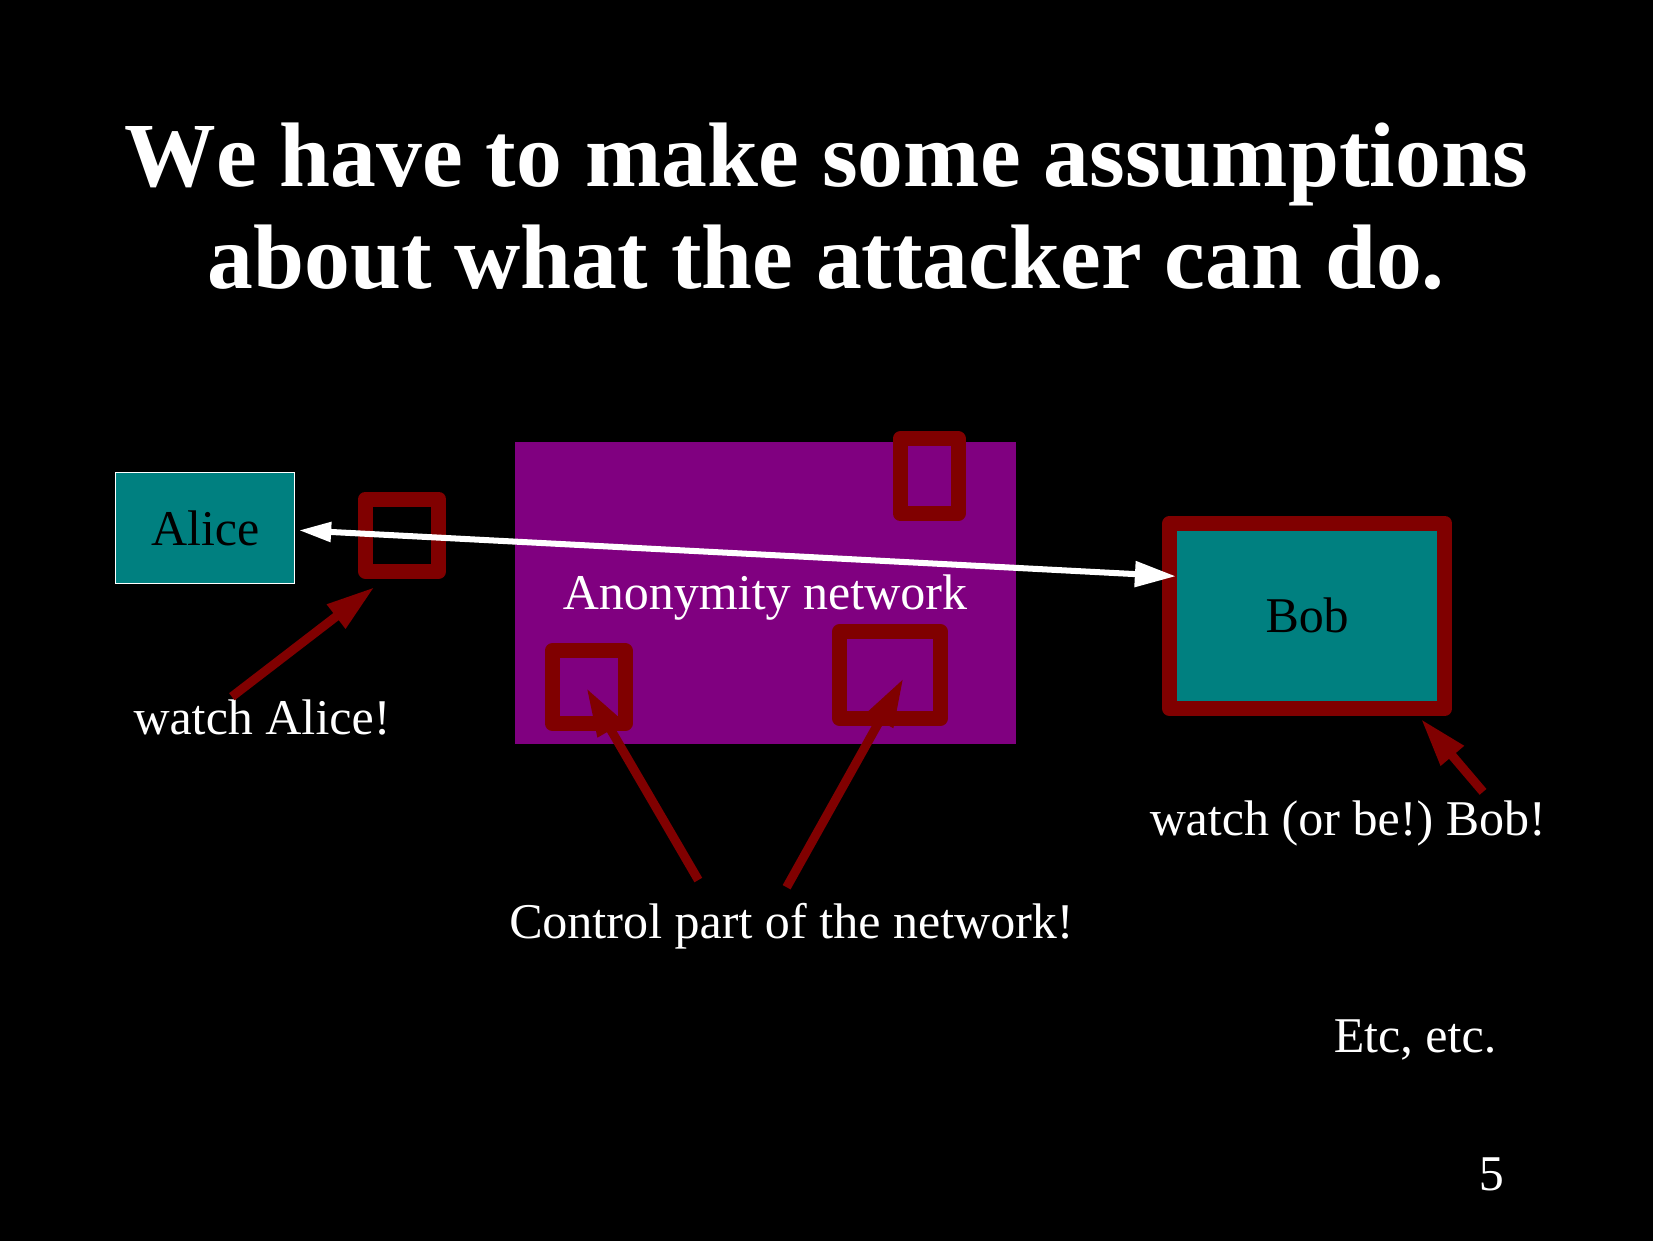

# We have to make some assumptions about what the attacker can do.
Anonymity network
Alice
Bob
watch Alice!
watch (or be!) Bob!
Control part of the network!
Etc, etc.